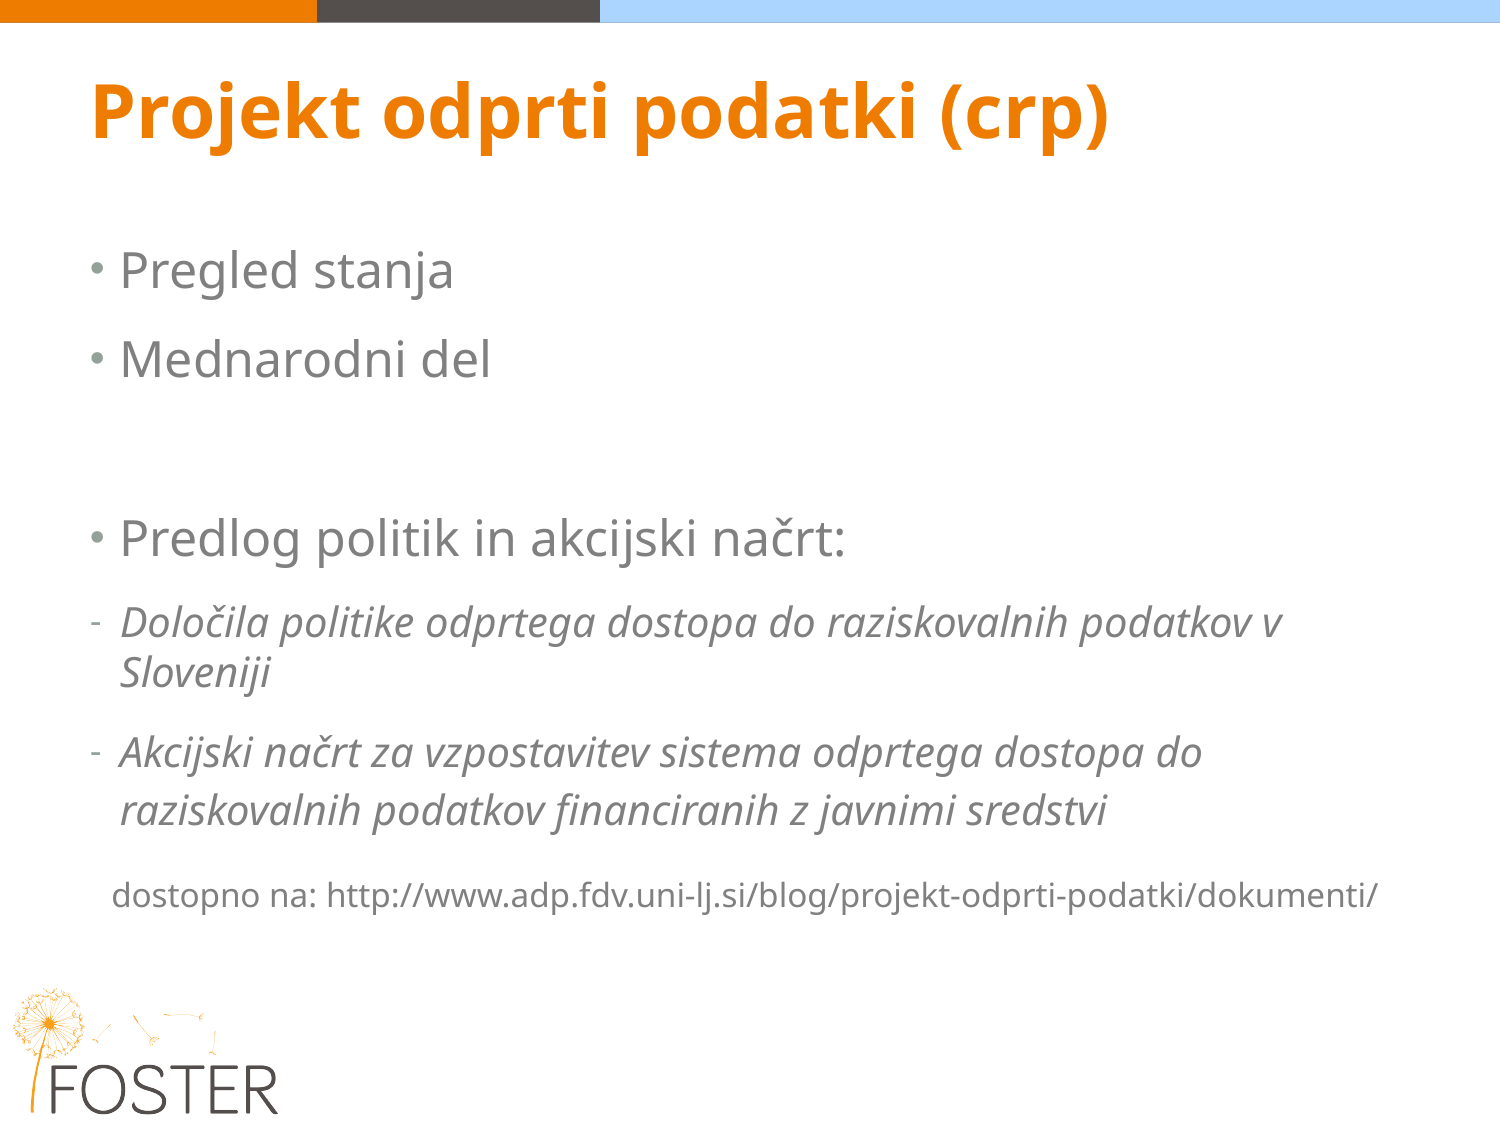

# Projekt odprti podatki (crp)
Pregled stanja
Mednarodni del
Predlog politik in akcijski načrt:
Določila politike odprtega dostopa do raziskovalnih podatkov v Sloveniji
Akcijski načrt za vzpostavitev sistema odprtega dostopa do raziskovalnih podatkov financiranih z javnimi sredstvi
 dostopno na: http://www.adp.fdv.uni-lj.si/blog/projekt-odprti-podatki/dokumenti/